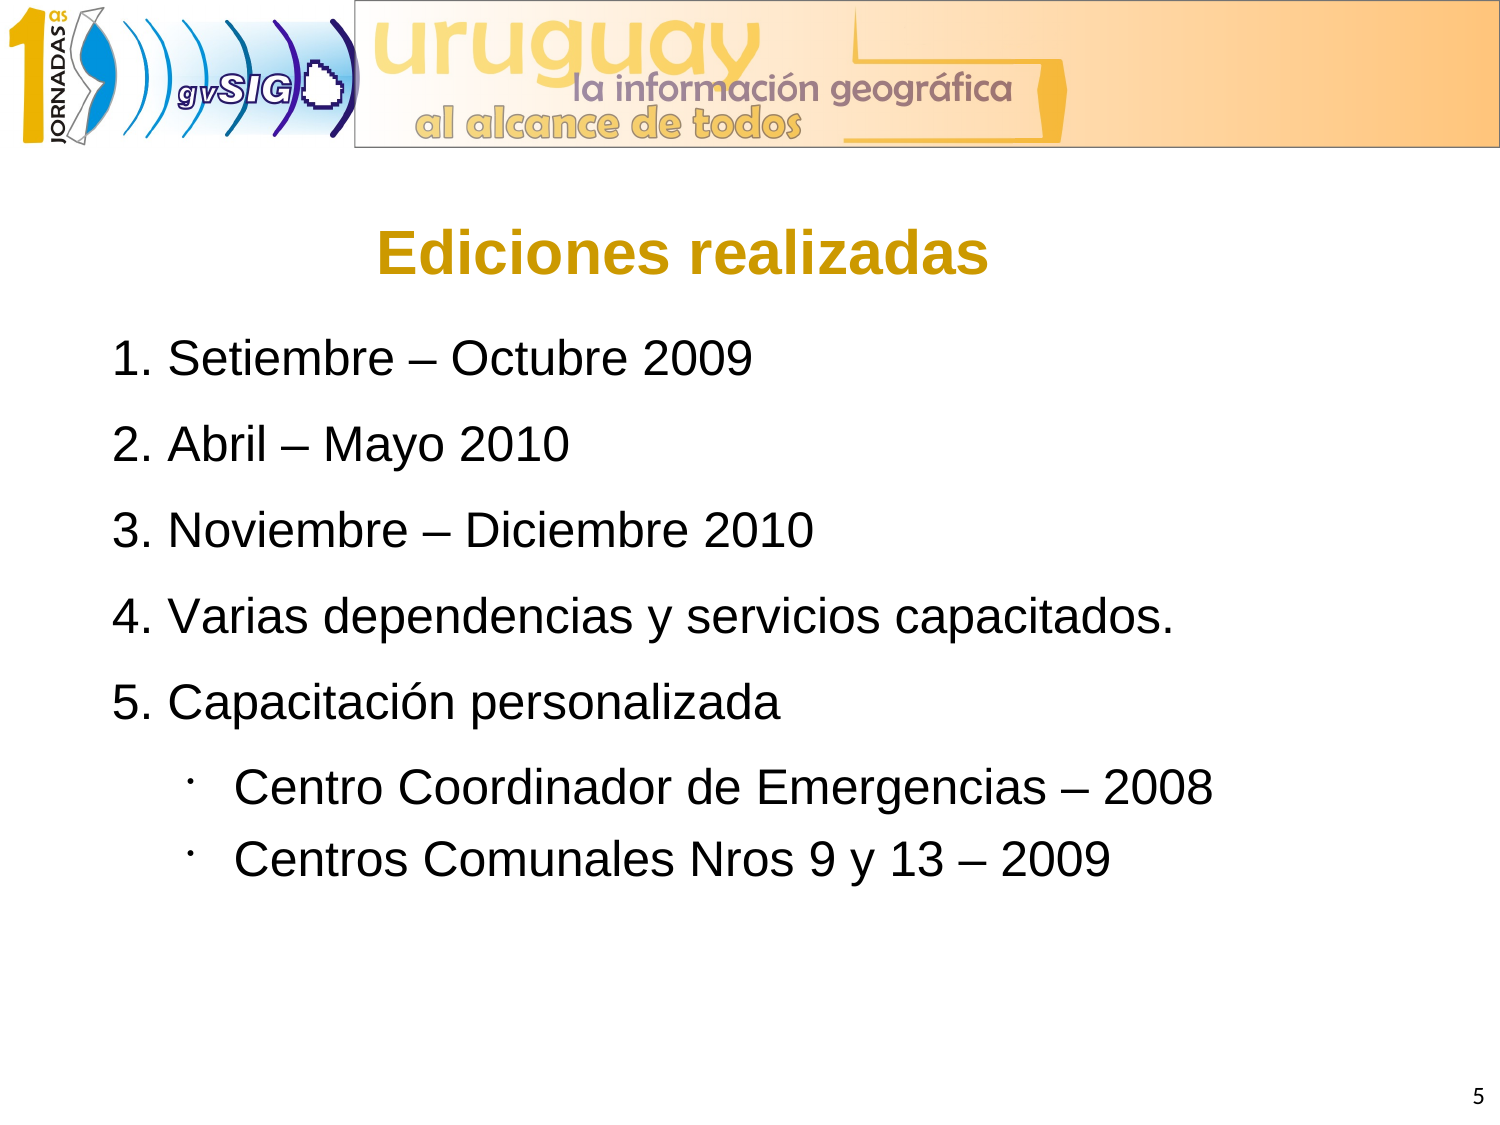

Ediciones realizadas
# Setiembre – Octubre 2009
 Abril – Mayo 2010
 Noviembre – Diciembre 2010
 Varias dependencias y servicios capacitados.
 Capacitación personalizada
Centro Coordinador de Emergencias – 2008
Centros Comunales Nros 9 y 13 – 2009